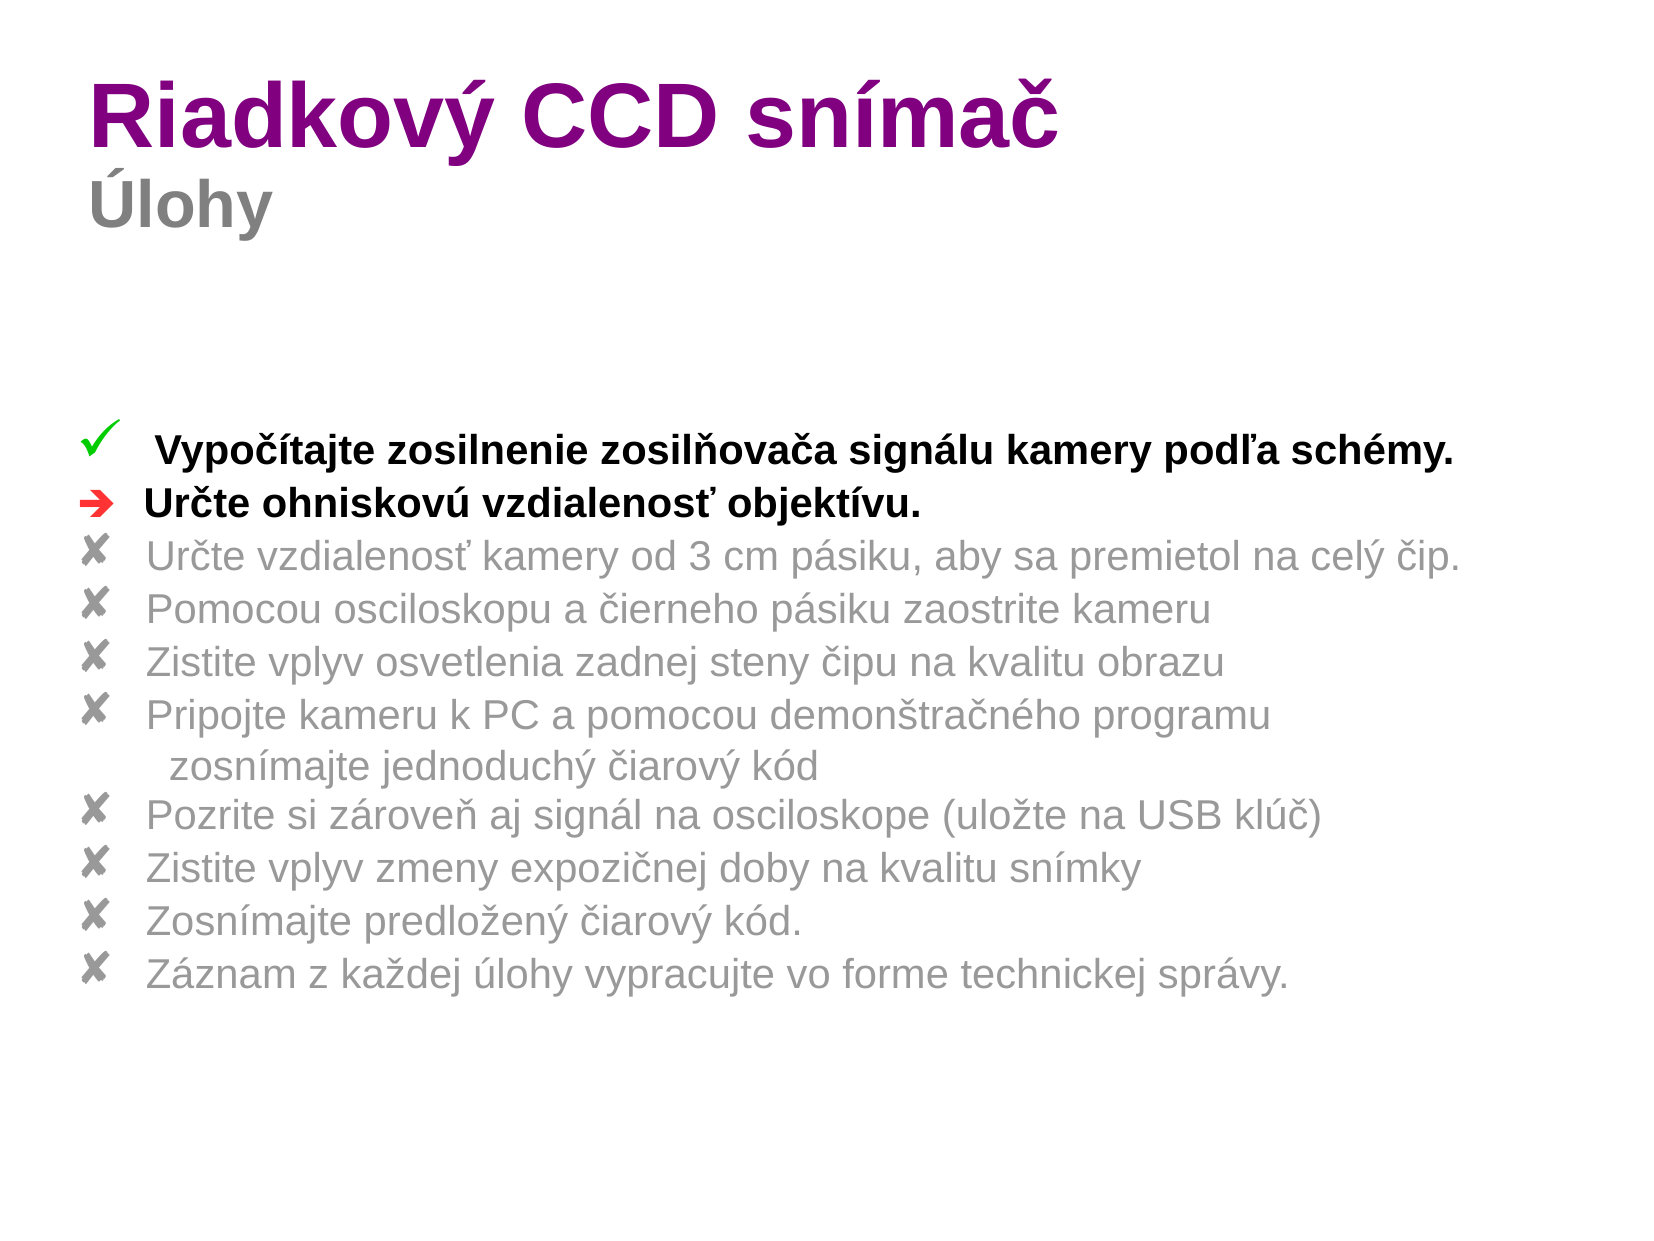

Riadkový CCD snímač
Úlohy
#  Vypočítajte zosilnenie zosilňovača signálu kamery podľa schémy. Určte ohniskovú vzdialenosť objektívu. Určte vzdialenosť kamery od 3 cm pásiku, aby sa premietol na celý čip. Pomocou osciloskopu a čierneho pásiku zaostrite kameru Zistite vplyv osvetlenia zadnej steny čipu na kvalitu obrazu Pripojte kameru k PC a pomocou demonštračného programu zosnímajte jednoduchý čiarový kód Pozrite si zároveň aj signál na osciloskope (uložte na USB klúč) Zistite vplyv zmeny expozičnej doby na kvalitu snímky Zosnímajte predložený čiarový kód. Záznam z každej úlohy vypracujte vo forme technickej správy.